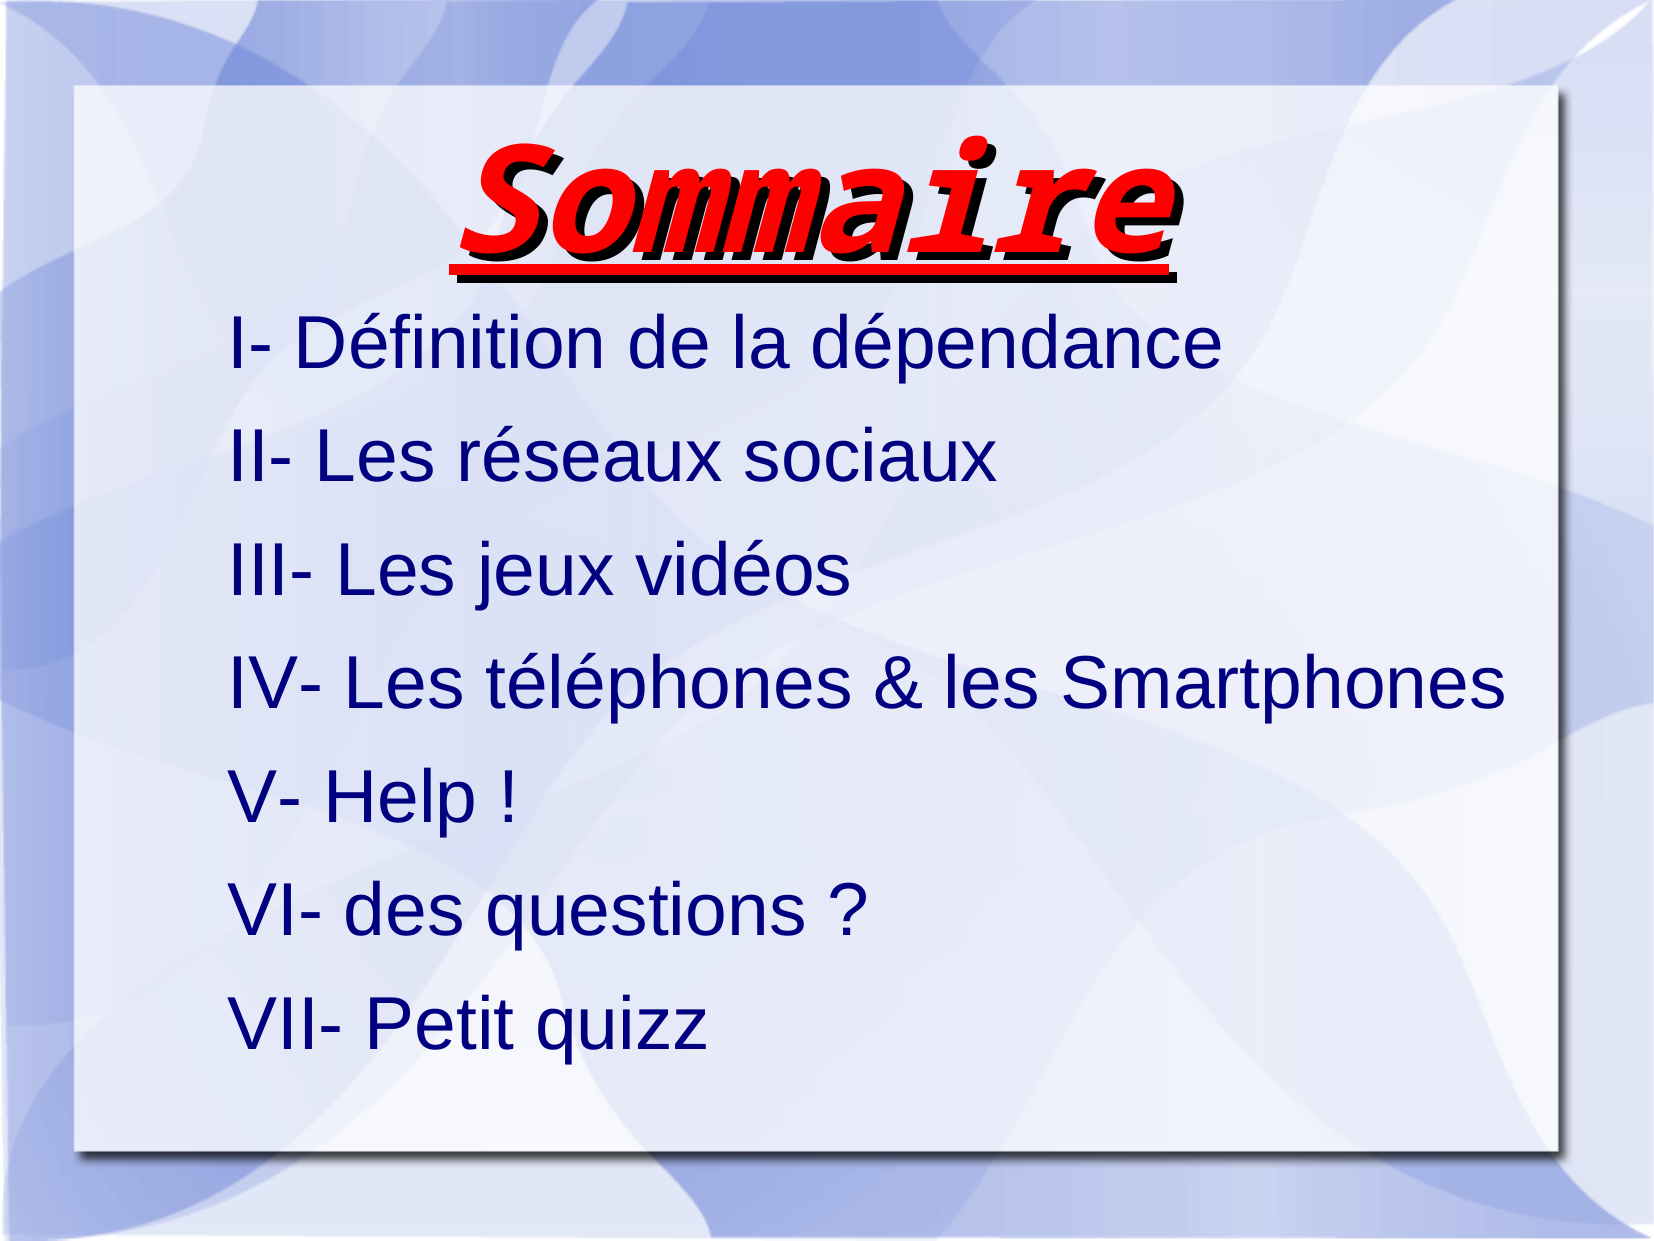

# Sommaire
I- Définition de la dépendance
II- Les réseaux sociaux
III- Les jeux vidéos
IV- Les téléphones & les Smartphones
V- Help !
VI- des questions ?
VII- Petit quizz